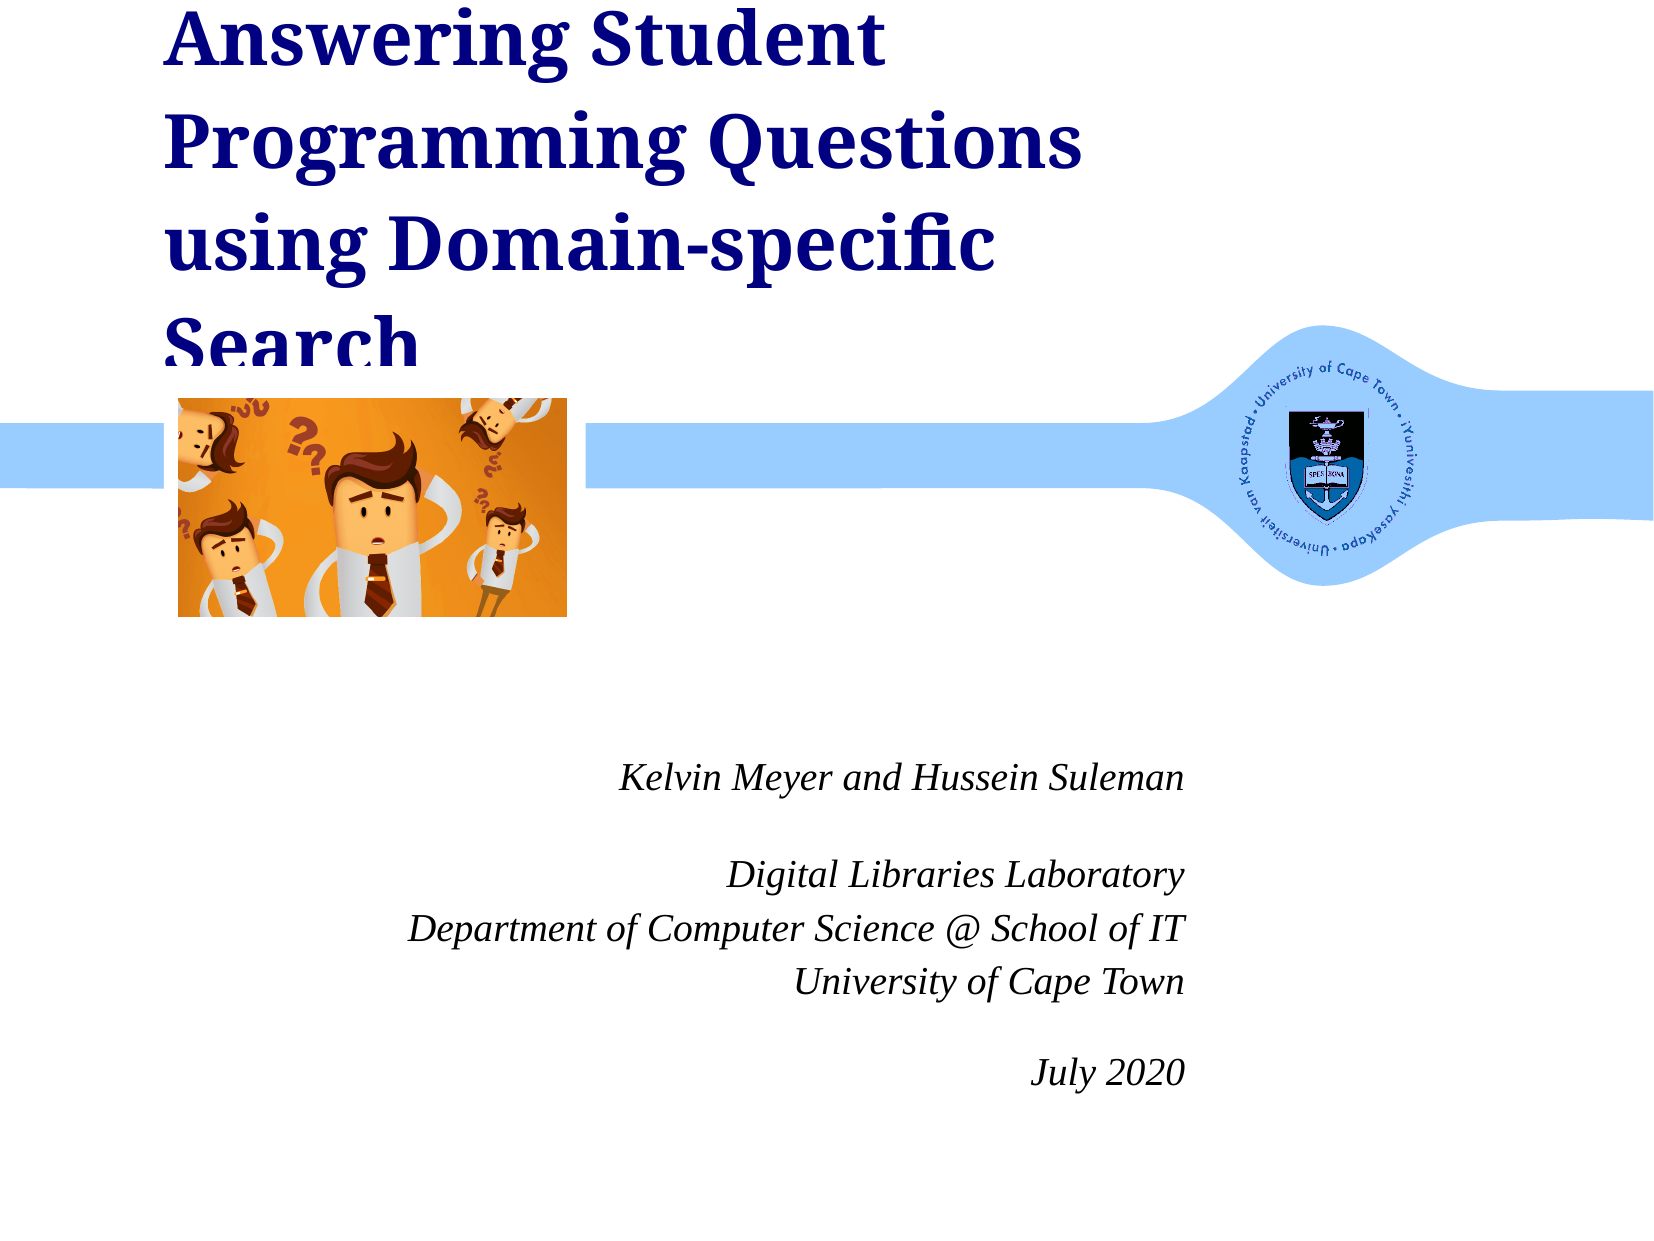

# Answering Student Programming Questions
using Domain-specific Search
Kelvin Meyer and Hussein Suleman
Digital Libraries Laboratory
Department of Computer Science @ School of IT
University of Cape Town
July 2020